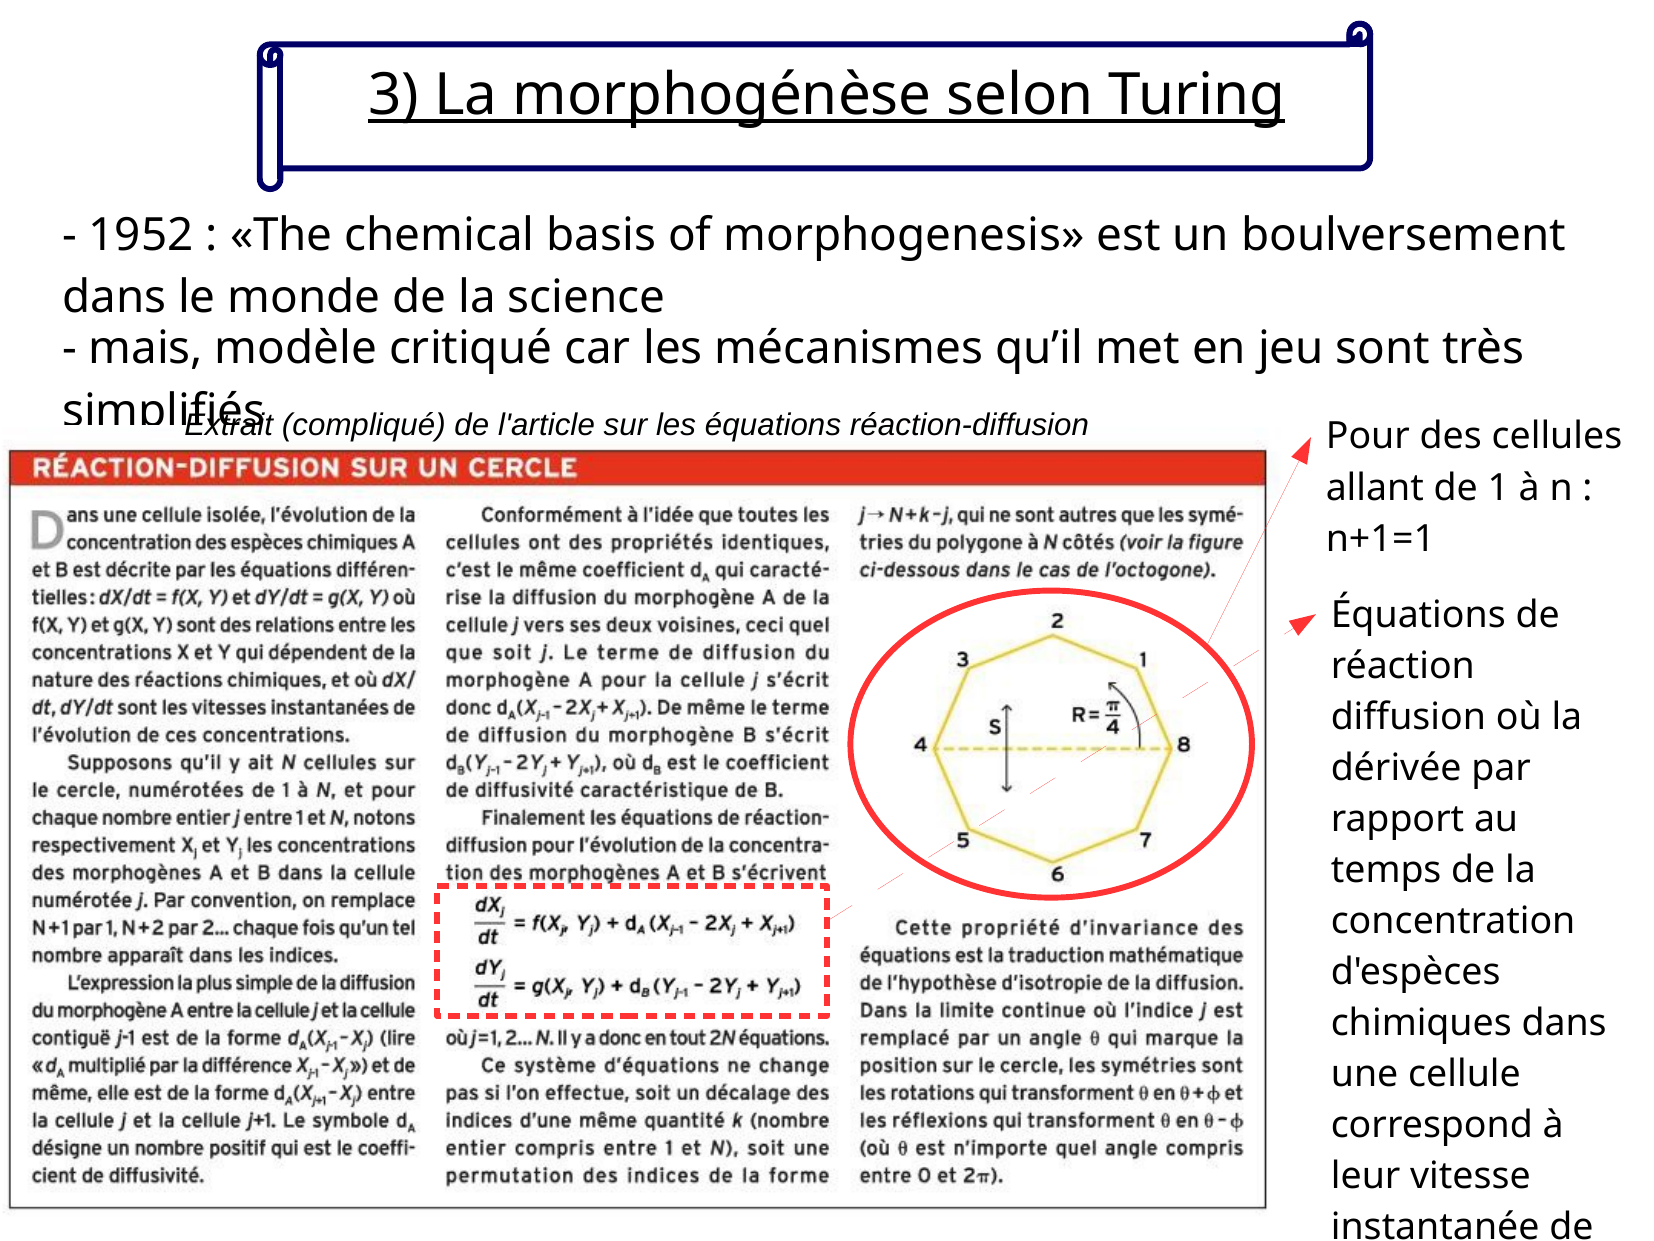

3) La morphogénèse selon Turing
- 1952 : «The chemical basis of morphogenesis» est un boulversement dans le monde de la science
- mais, modèle critiqué car les mécanismes qu’il met en jeu sont très simplifiés
Extrait (compliqué) de l'article sur les équations réaction-diffusion
Pour des cellules allant de 1 à n : n+1=1
Équations de réaction diffusion où la dérivée par rapport au temps de la concentration d'espèces chimiques dans une cellule correspond à leur vitesse instantanée de diffusion